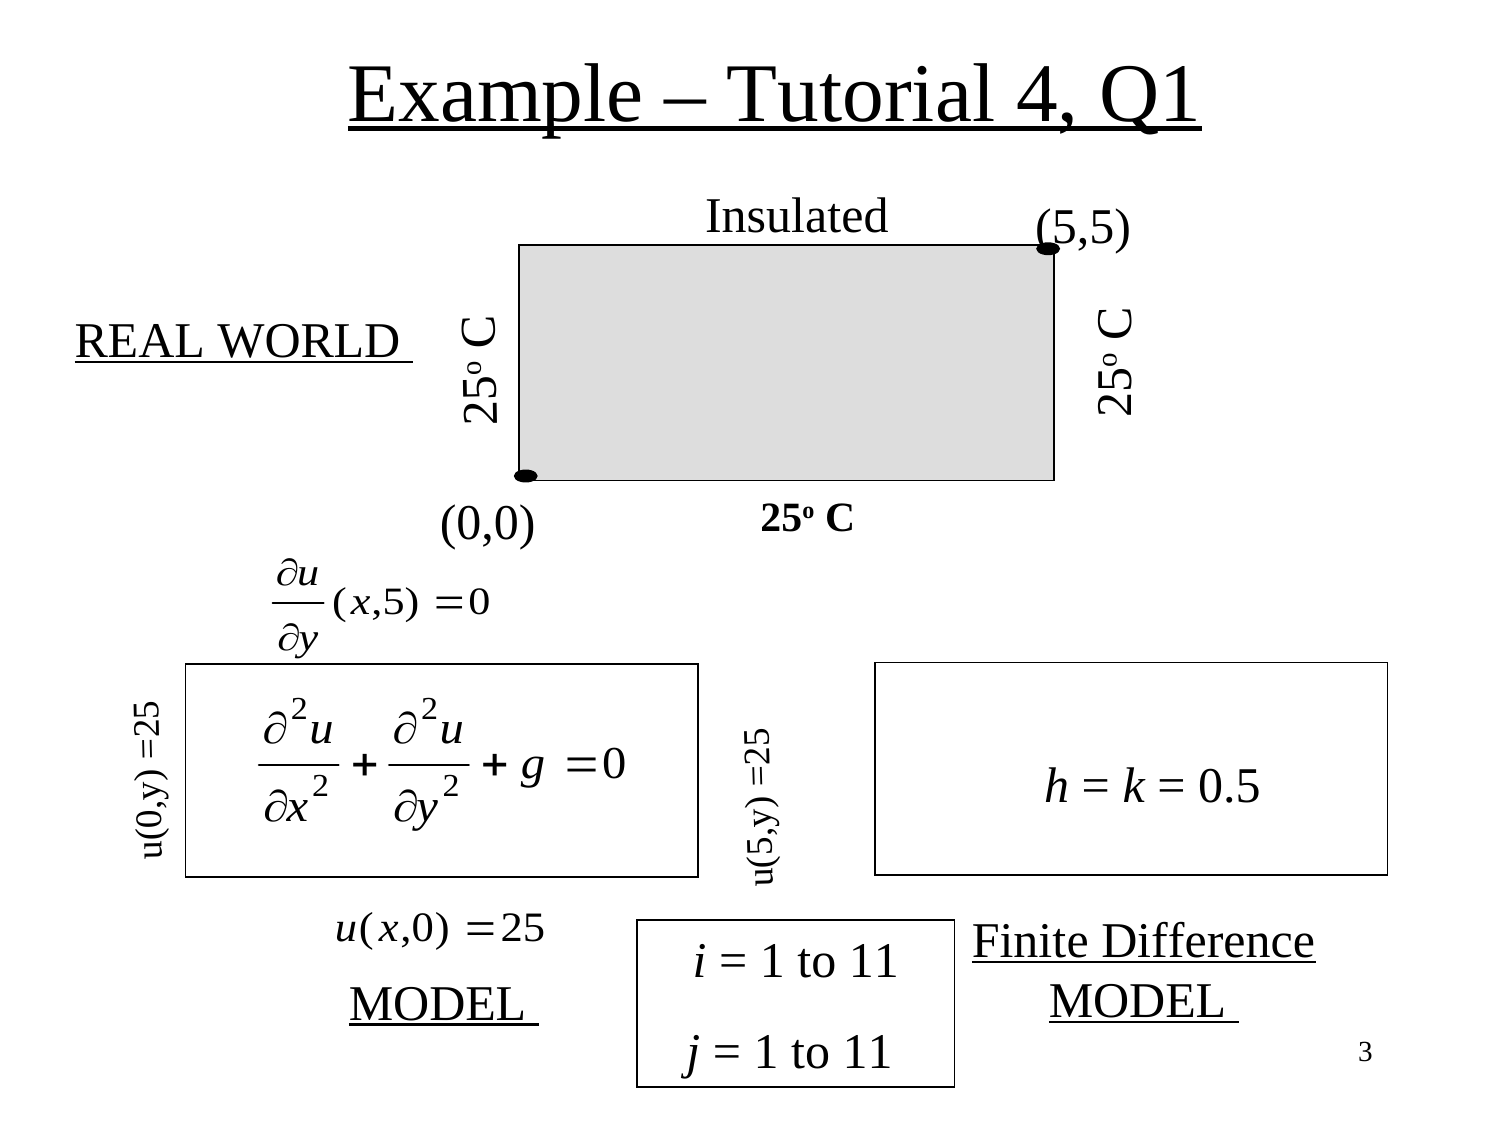

# Example – Tutorial 4, Q1
Insulated
 (5,5)
25o C
25o C
 (0,0)
REAL WORLD
25o C
u(0,y) =25
u(5,y) =25
h = k = 0.5
Finite Difference MODEL
i = 1 to 11
j = 1 to 11
MODEL